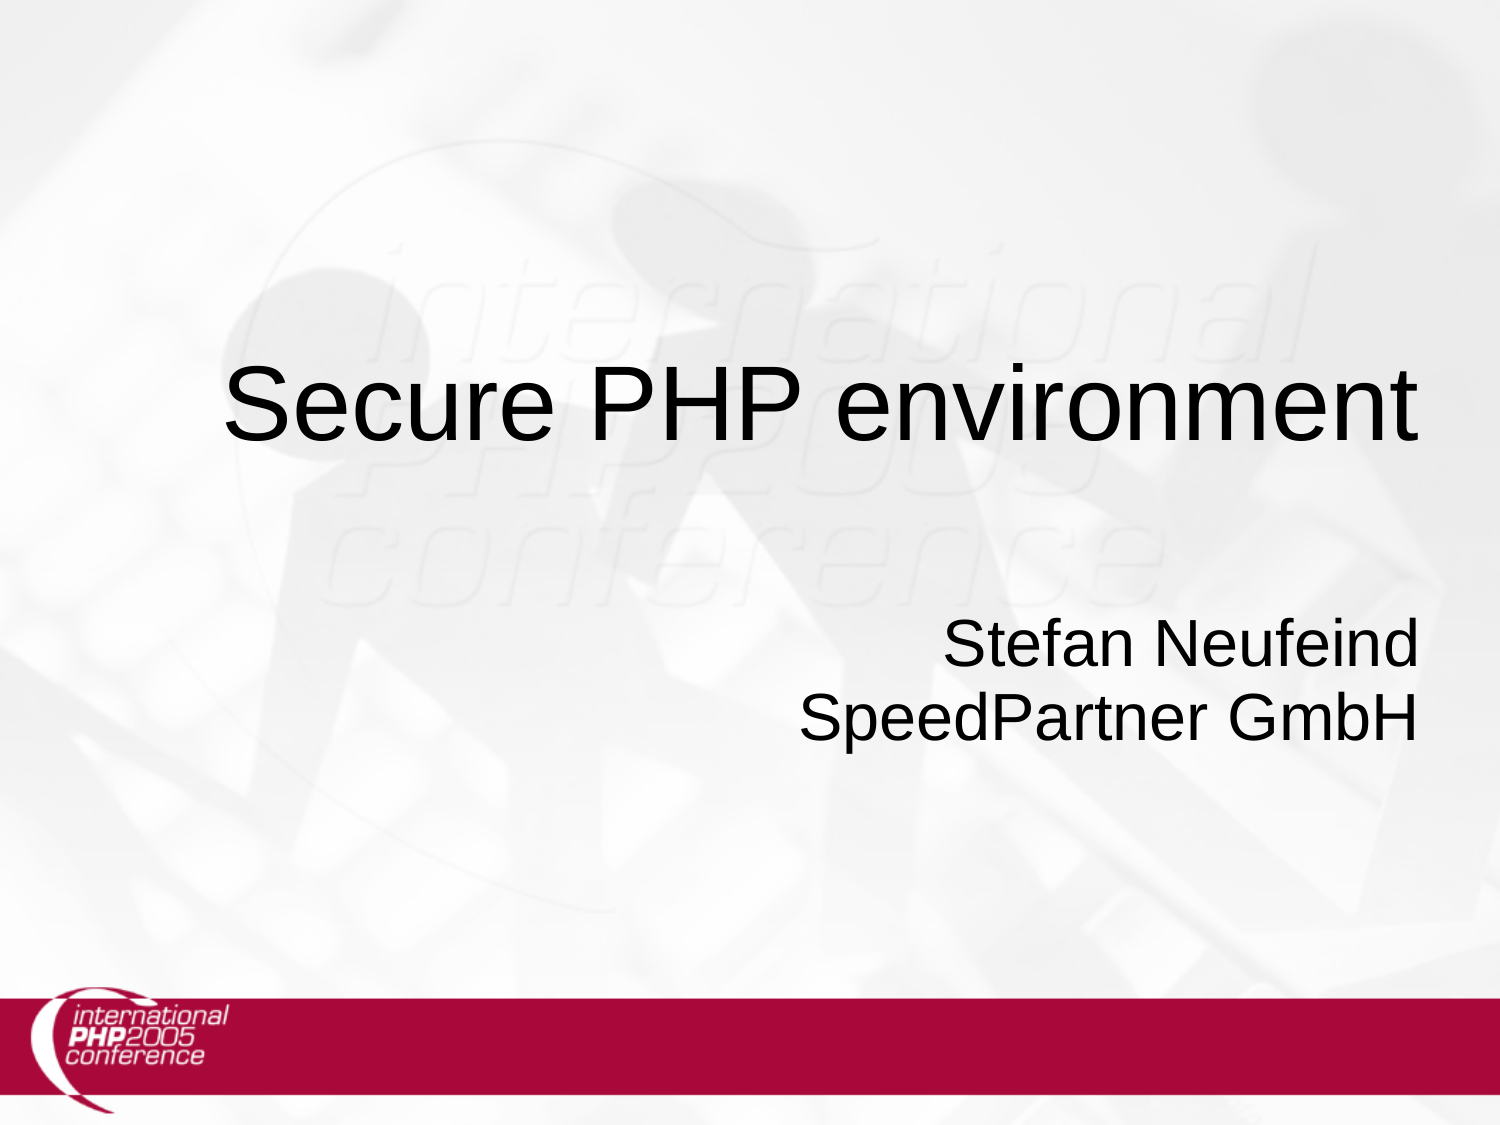

# Secure PHP environment
Stefan Neufeind
SpeedPartner GmbH